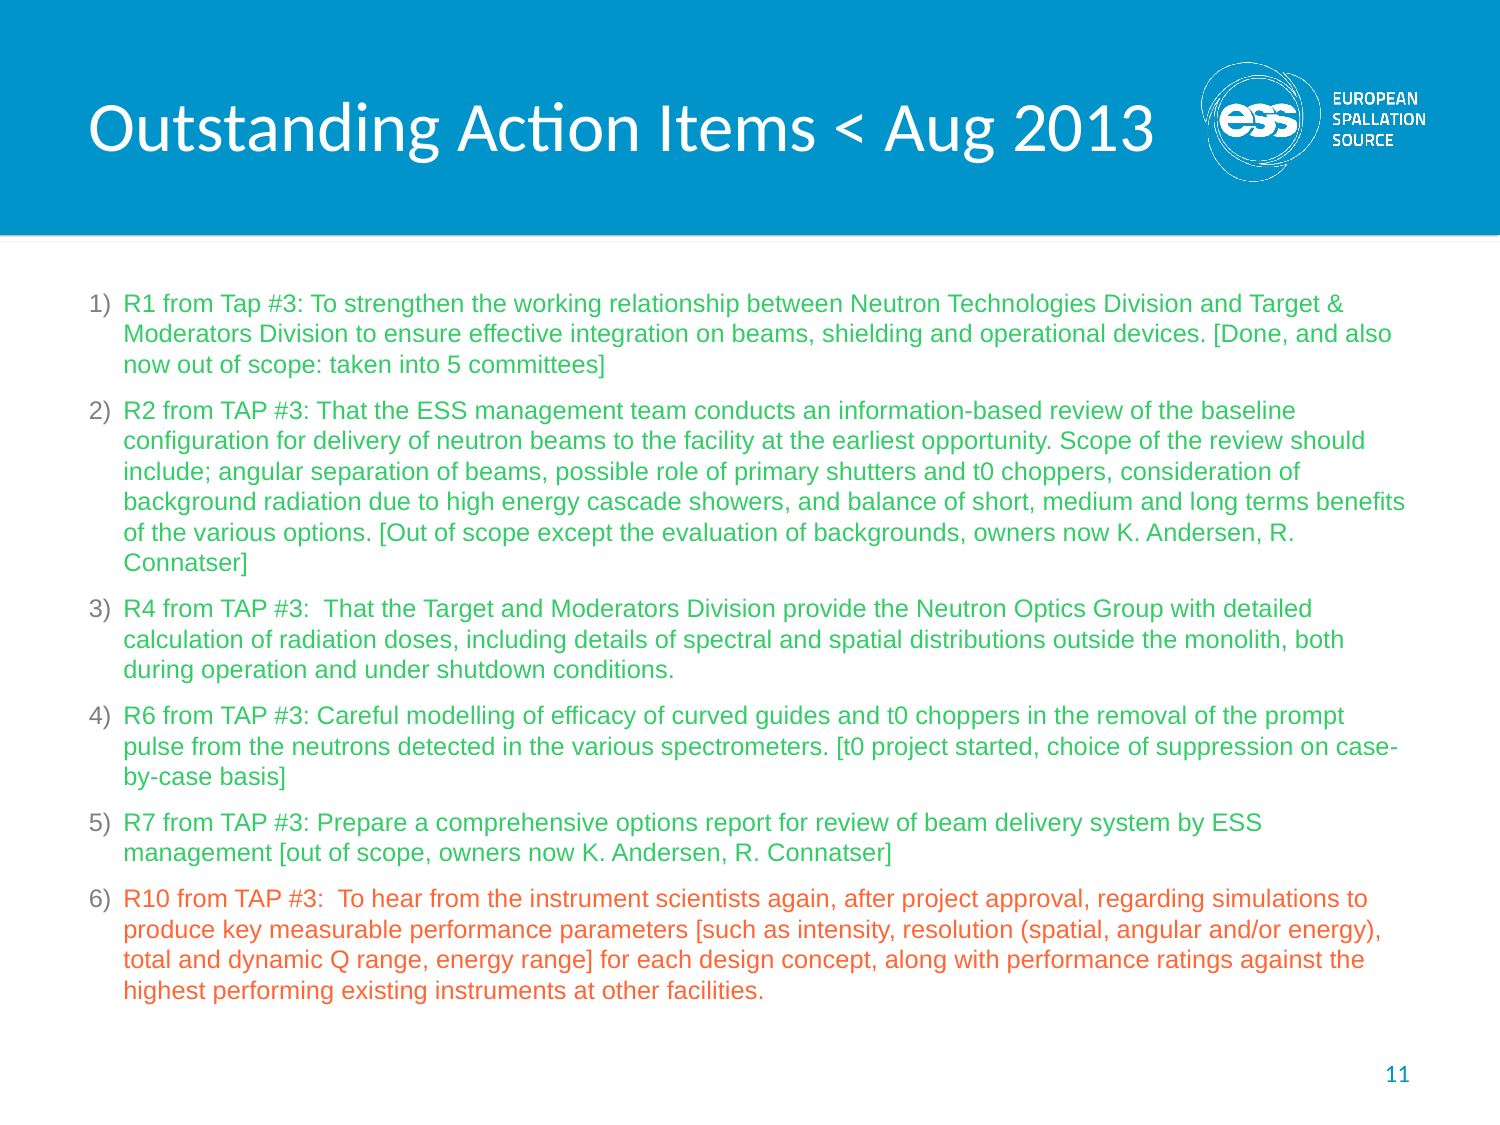

# Outstanding Action Items < Aug 2013
R1 from Tap #3: To strengthen the working relationship between Neutron Technologies Division and Target & Moderators Division to ensure effective integration on beams, shielding and operational devices. [Done, and also now out of scope: taken into 5 committees]
R2 from TAP #3: That the ESS management team conducts an information-based review of the baseline configuration for delivery of neutron beams to the facility at the earliest opportunity. Scope of the review should include; angular separation of beams, possible role of primary shutters and t0 choppers, consideration of background radiation due to high energy cascade showers, and balance of short, medium and long terms benefits of the various options. [Out of scope except the evaluation of backgrounds, owners now K. Andersen, R. Connatser]
R4 from TAP #3: That the Target and Moderators Division provide the Neutron Optics Group with detailed calculation of radiation doses, including details of spectral and spatial distributions outside the monolith, both during operation and under shutdown conditions.
R6 from TAP #3: Careful modelling of efficacy of curved guides and t0 choppers in the removal of the prompt pulse from the neutrons detected in the various spectrometers. [t0 project started, choice of suppression on case-by-case basis]
R7 from TAP #3: Prepare a comprehensive options report for review of beam delivery system by ESS management [out of scope, owners now K. Andersen, R. Connatser]
R10 from TAP #3: To hear from the instrument scientists again, after project approval, regarding simulations to produce key measurable performance parameters [such as intensity, resolution (spatial, angular and/or energy), total and dynamic Q range, energy range] for each design concept, along with performance ratings against the highest performing existing instruments at other facilities.